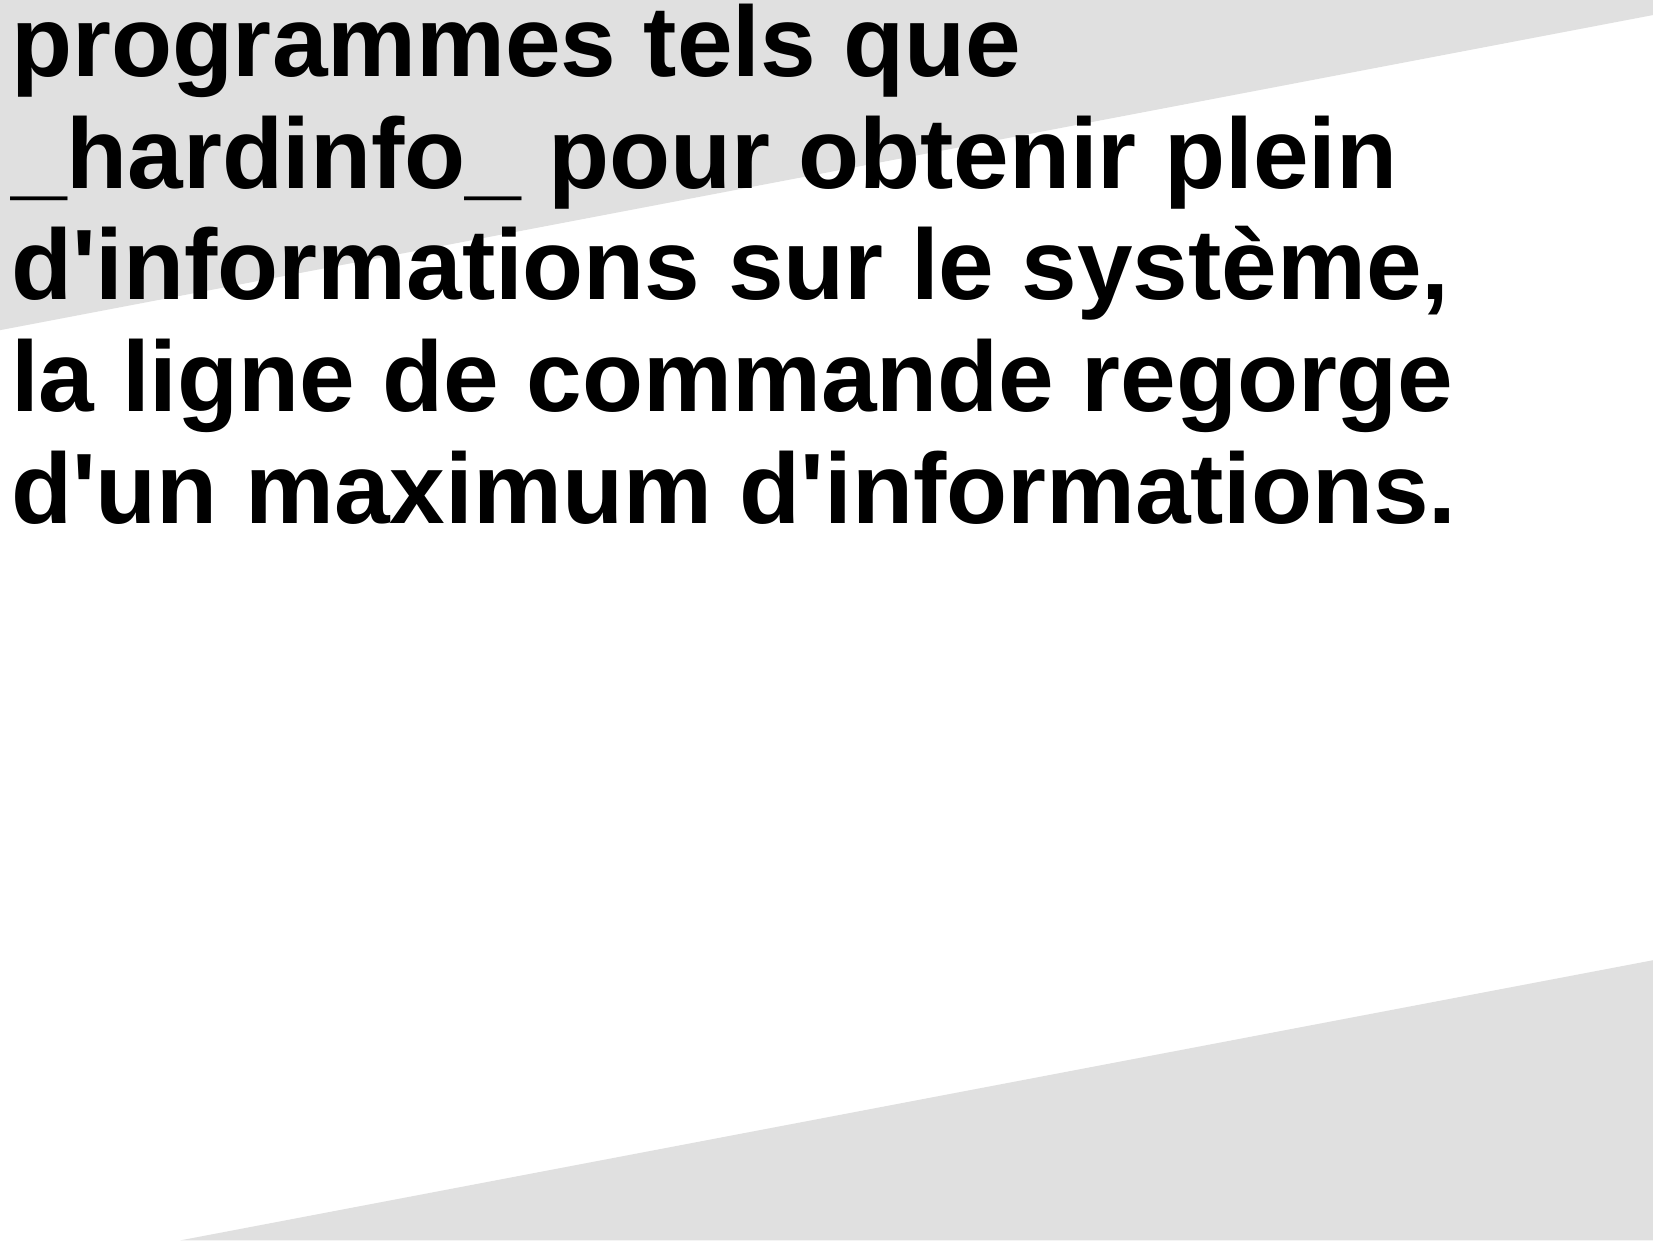

# Même s'il existe des programmes tels que _hardinfo_ pour obtenir plein d'informations sur le système, la ligne de commande regorge d'un maximum d'informations.